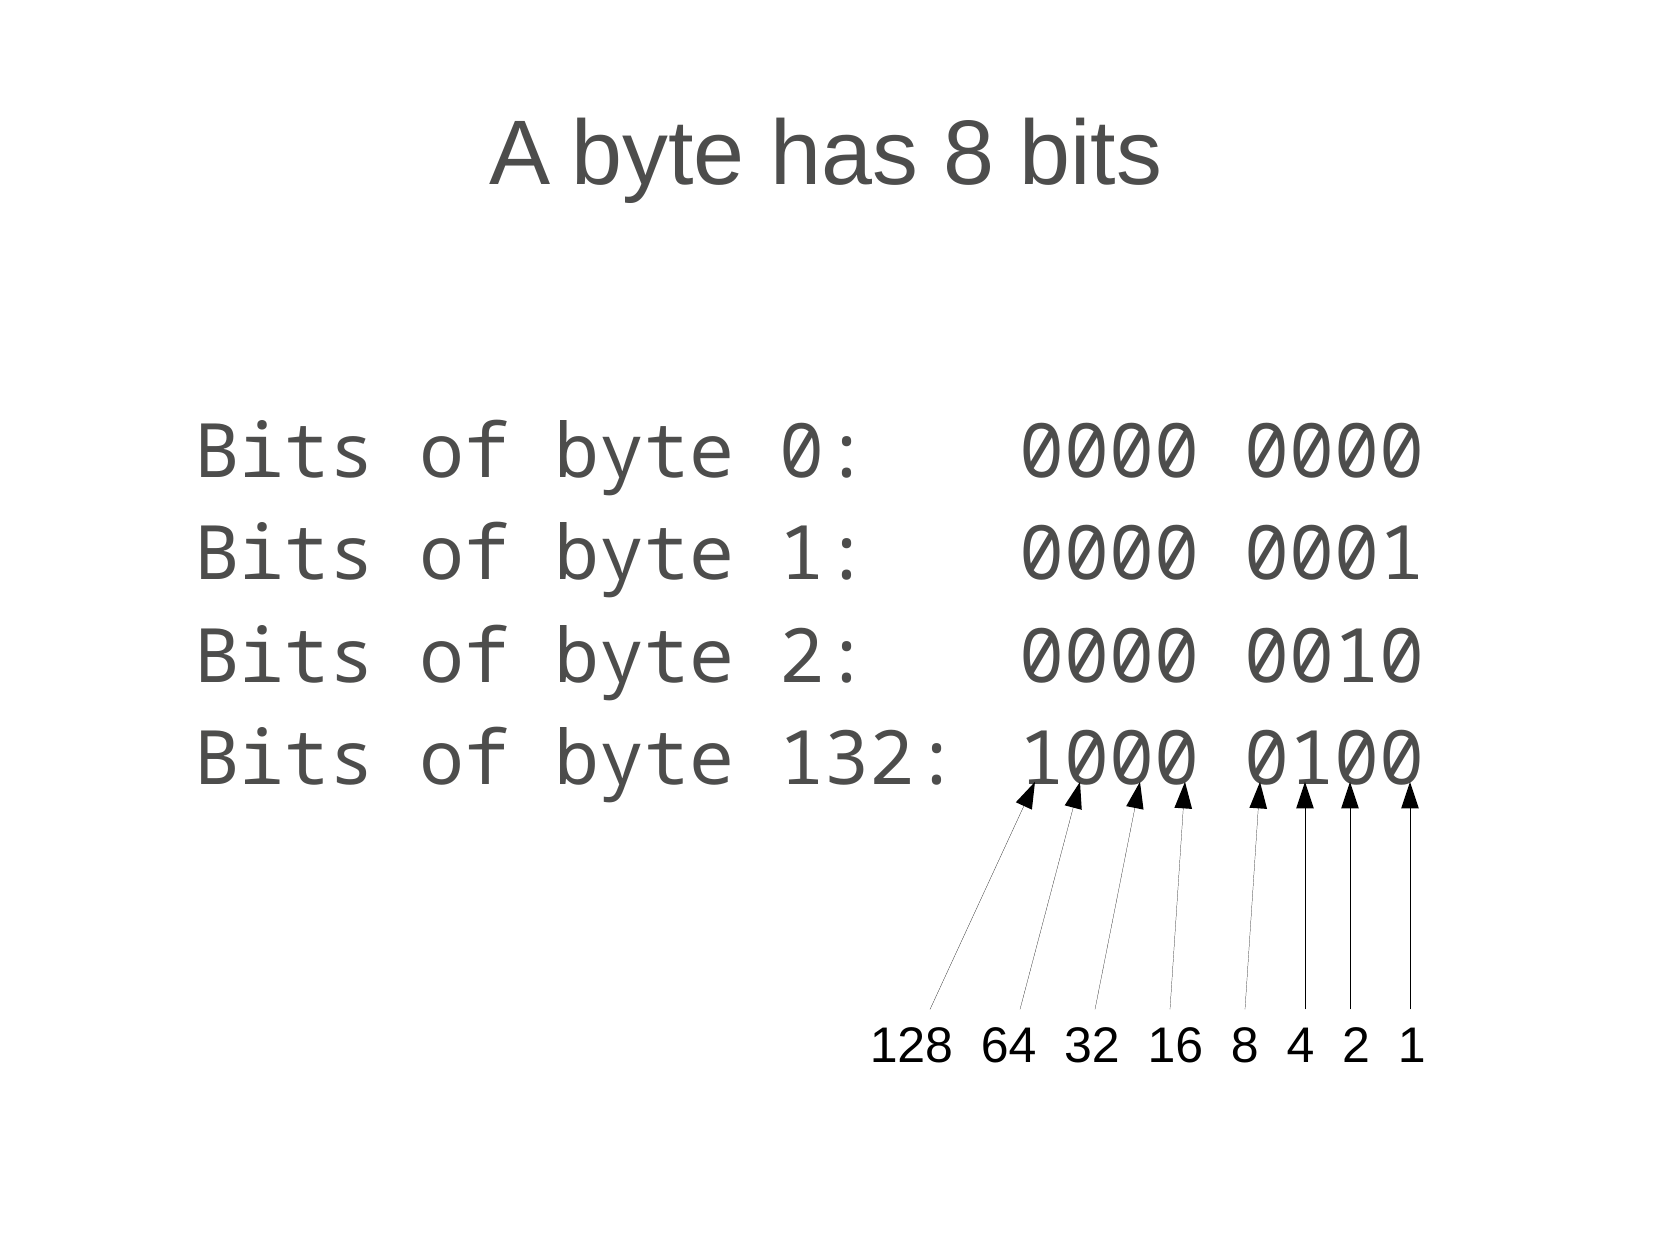

# A byte has 8 bits
Bits of byte 0:		0000 0000
Bits of byte 1:		0000 0001
Bits of byte 2:		0000 0010
Bits of byte 132:	1000 0100
128 64 32 16 8 4 2 1